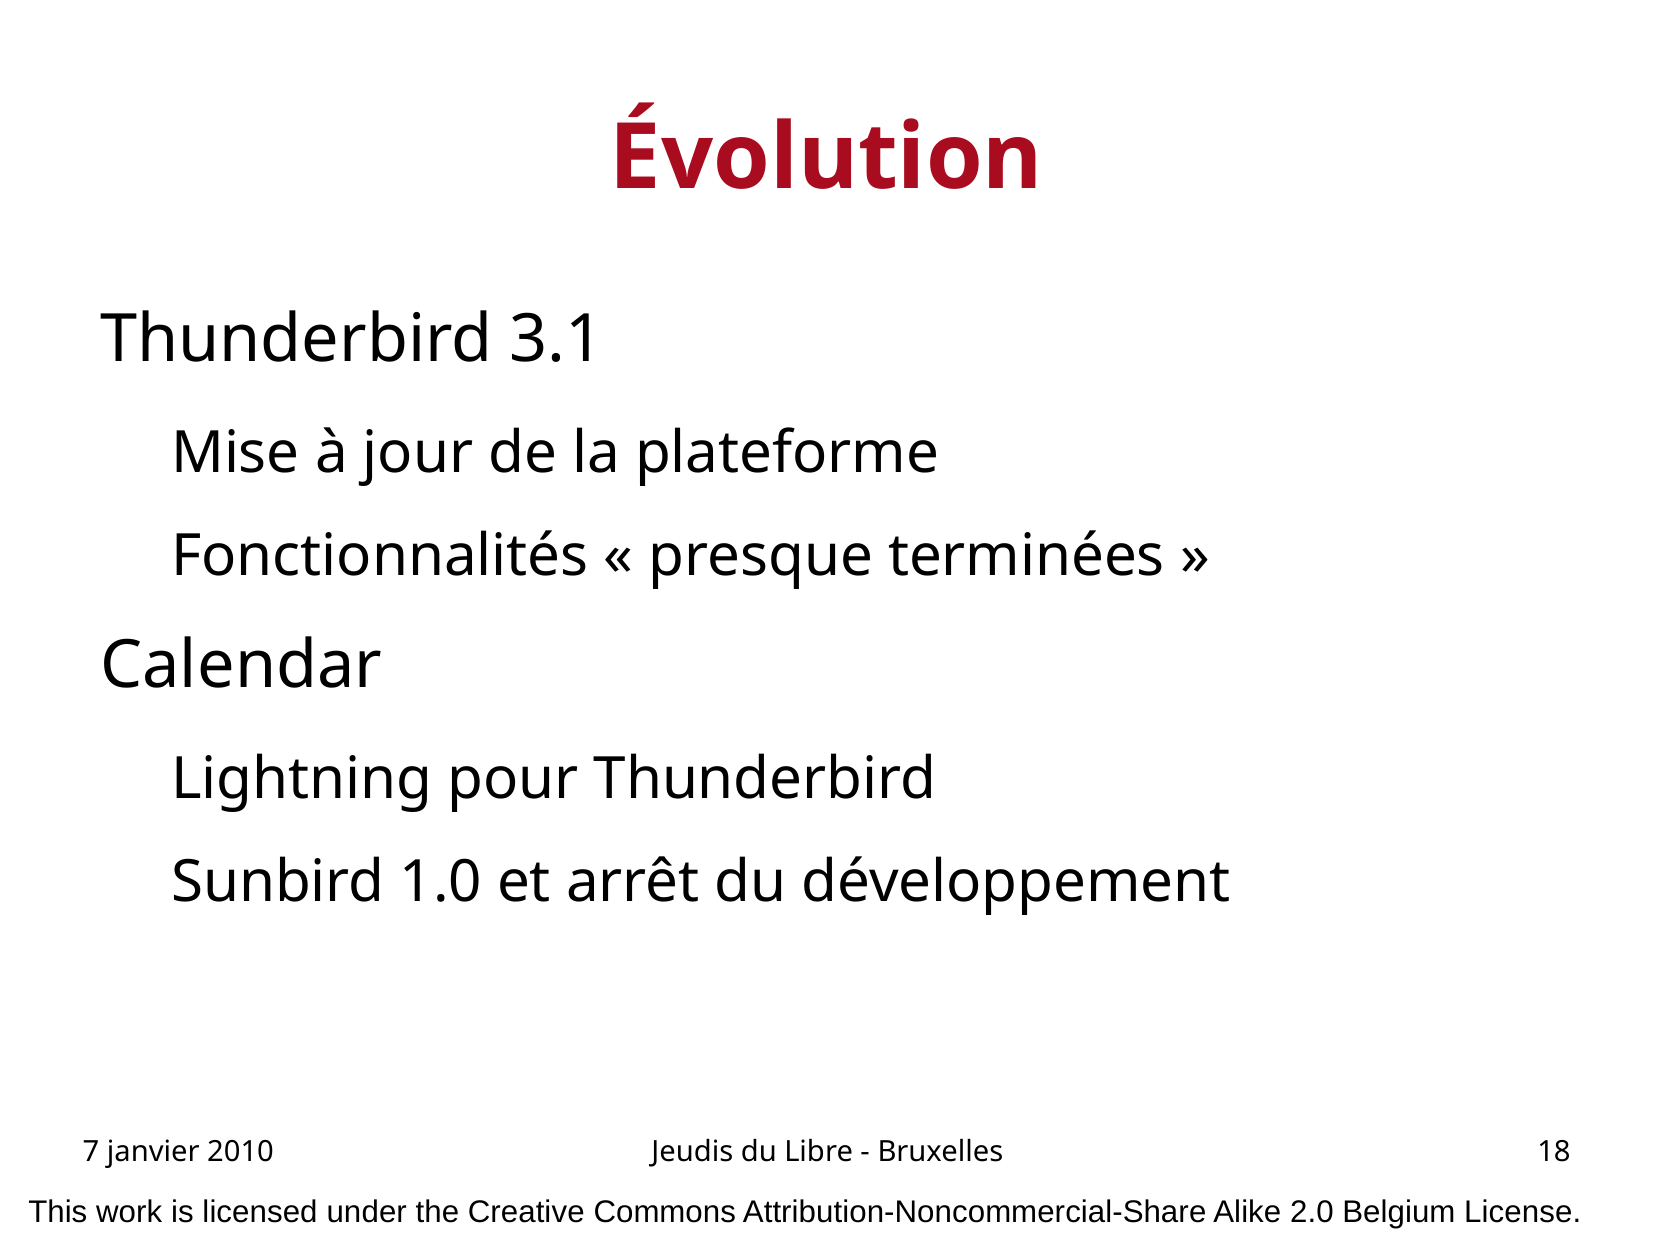

# Évolution
Thunderbird 3.1
Mise à jour de la plateforme
Fonctionnalités « presque terminées »
Calendar
Lightning pour Thunderbird
Sunbird 1.0 et arrêt du développement
7 janvier 2010
Jeudis du Libre - Bruxelles
18
This work is licensed under the Creative Commons Attribution-Noncommercial-Share Alike 2.0 Belgium License.